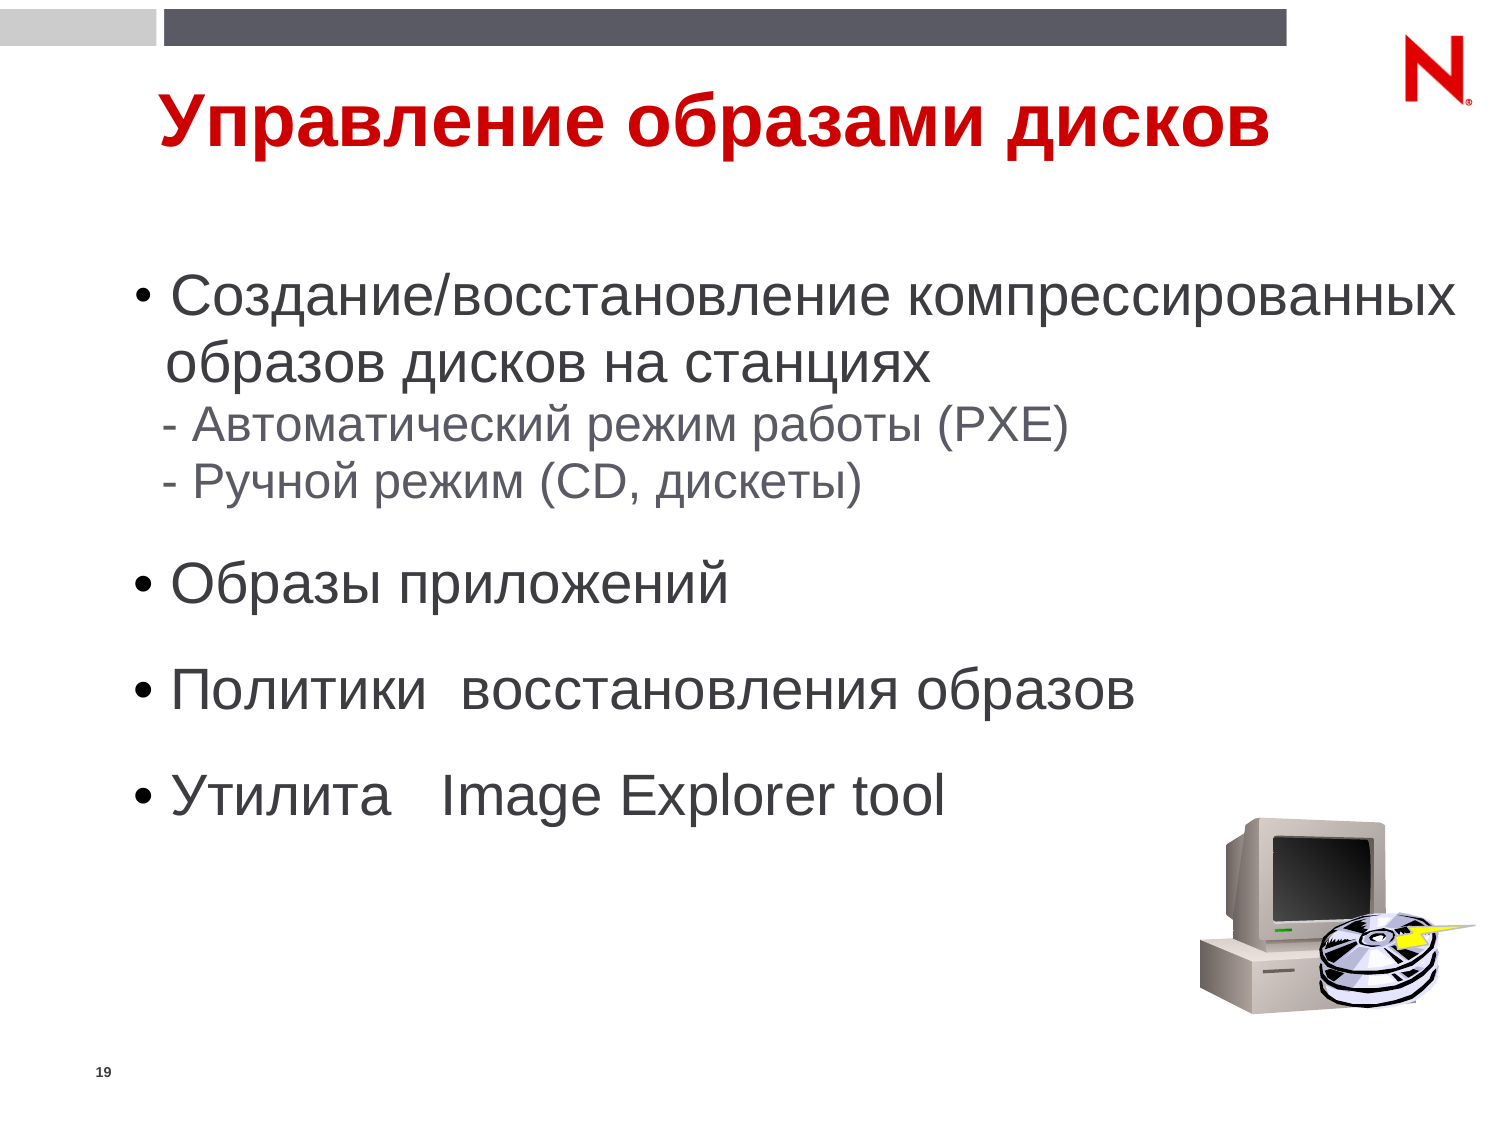

Управление образами дисков
 Создание/восстановление компрессированных
 образов дисков на станциях
 - Автоматический режим работы (PXE)
 - Ручной режим (CD, дискеты)
 Образы приложений
 Политики восстановления образов
 Утилита Image Explorer tool